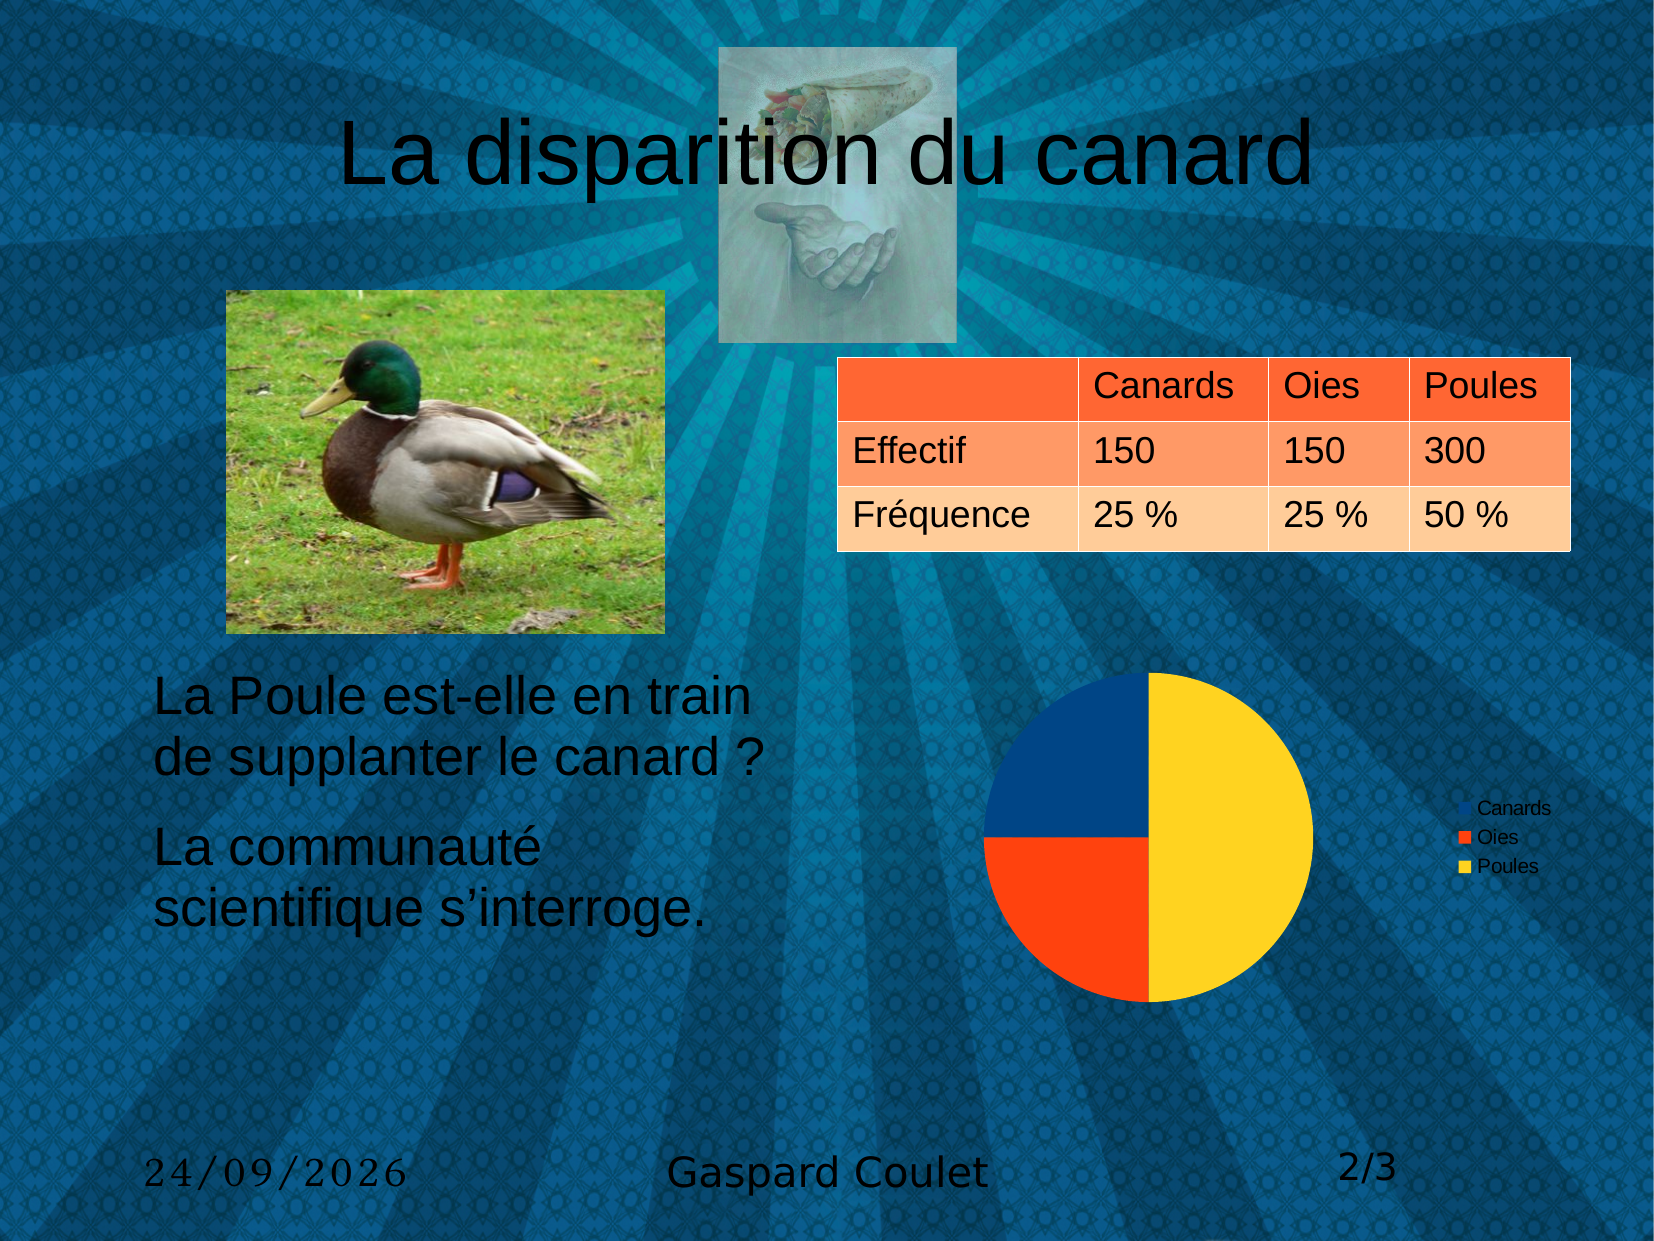

# La disparition du canard
| | Canards | Oies | Poules |
| --- | --- | --- | --- |
| Effectif | 150 | 150 | 300 |
| Fréquence | 25 % | 25 % | 50 % |
La Poule est-elle en train
de supplanter le canard ?
La communauté
scientifique s’interroge.
### Chart
| Category | 1 colonne | 2 colonne | 3 colonne |
|---|---|---|---|
| Canards | 0.25 | None | None |
| Oies | 0.25 | None | None |
| Poules | 0.5 | None | None |